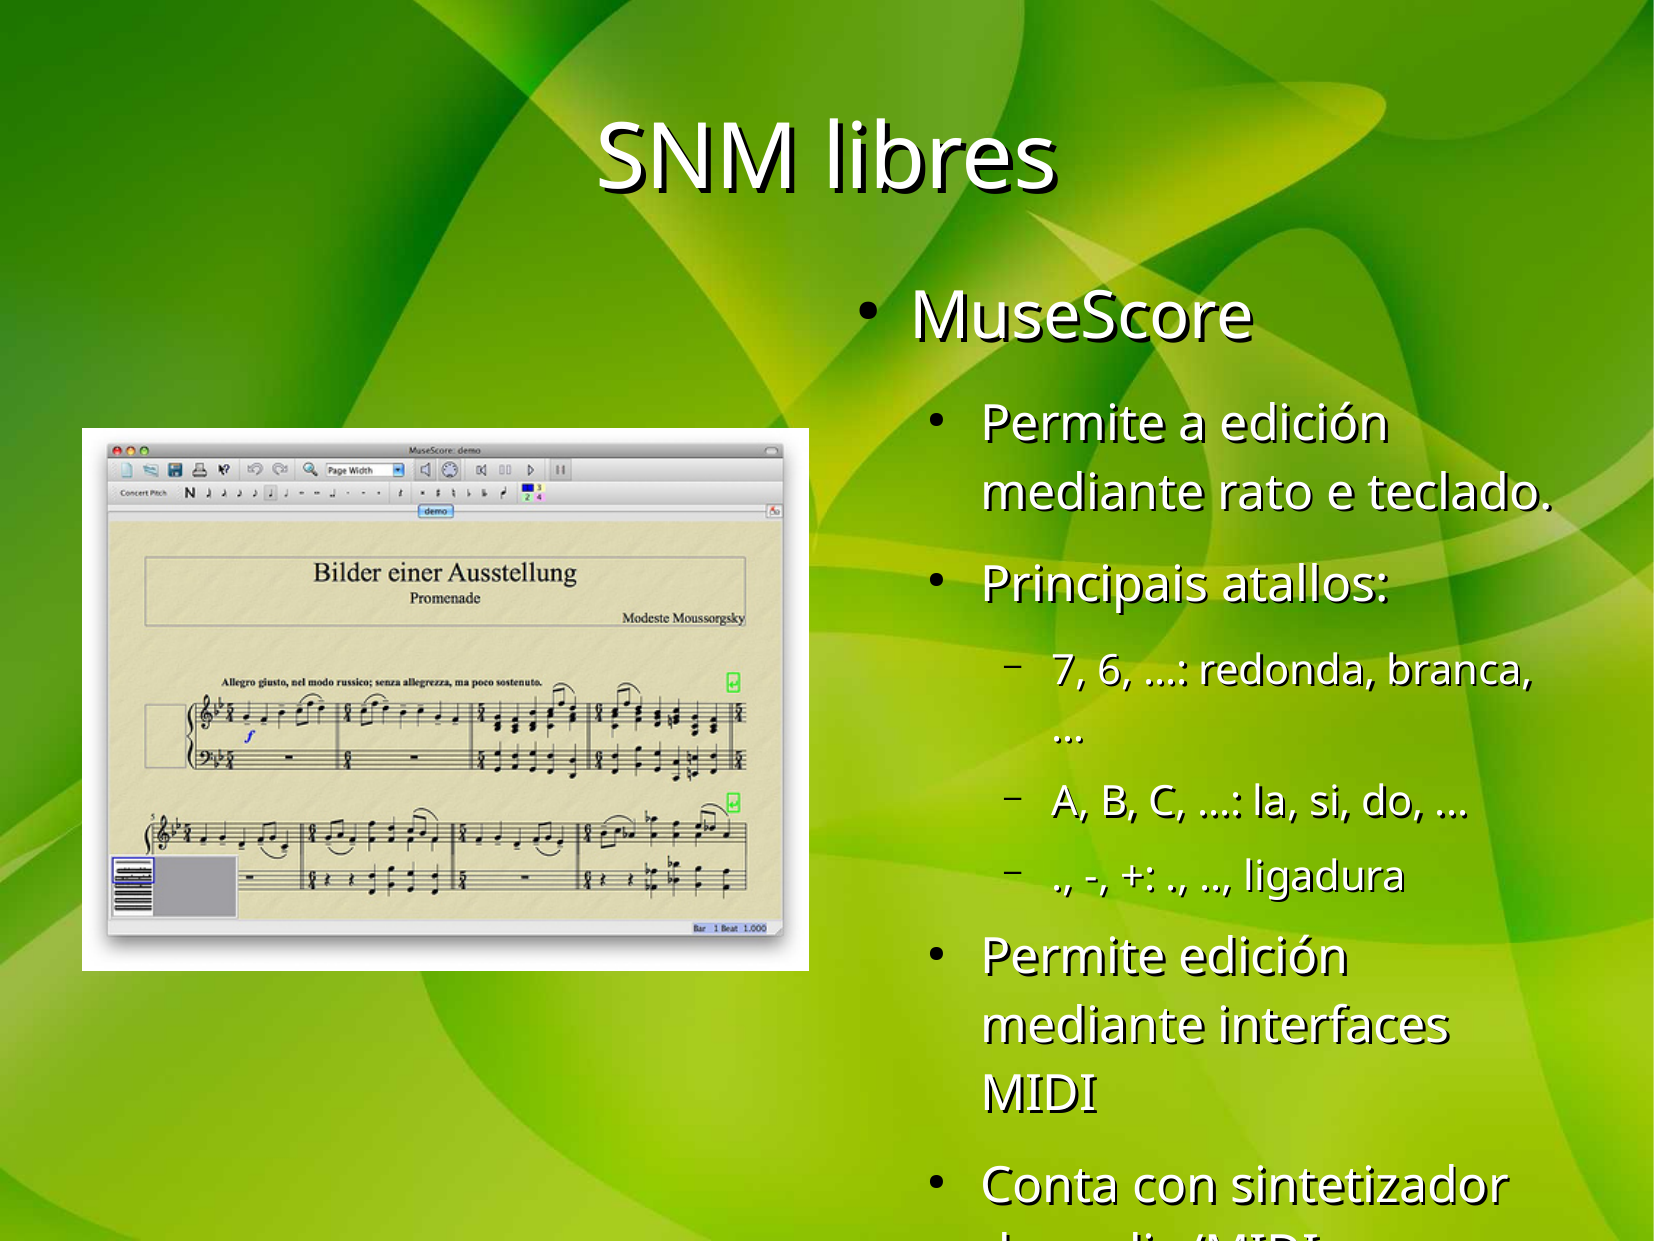

# SNM libres
MuseScore
Permite a edición mediante rato e teclado.
Principais atallos:
7, 6, ...: redonda, branca, …
A, B, C, ...: la, si, do, ...
., -, +: ., .., ligadura
Permite edición mediante interfaces MIDI
Conta con sintetizador de audio/MIDI